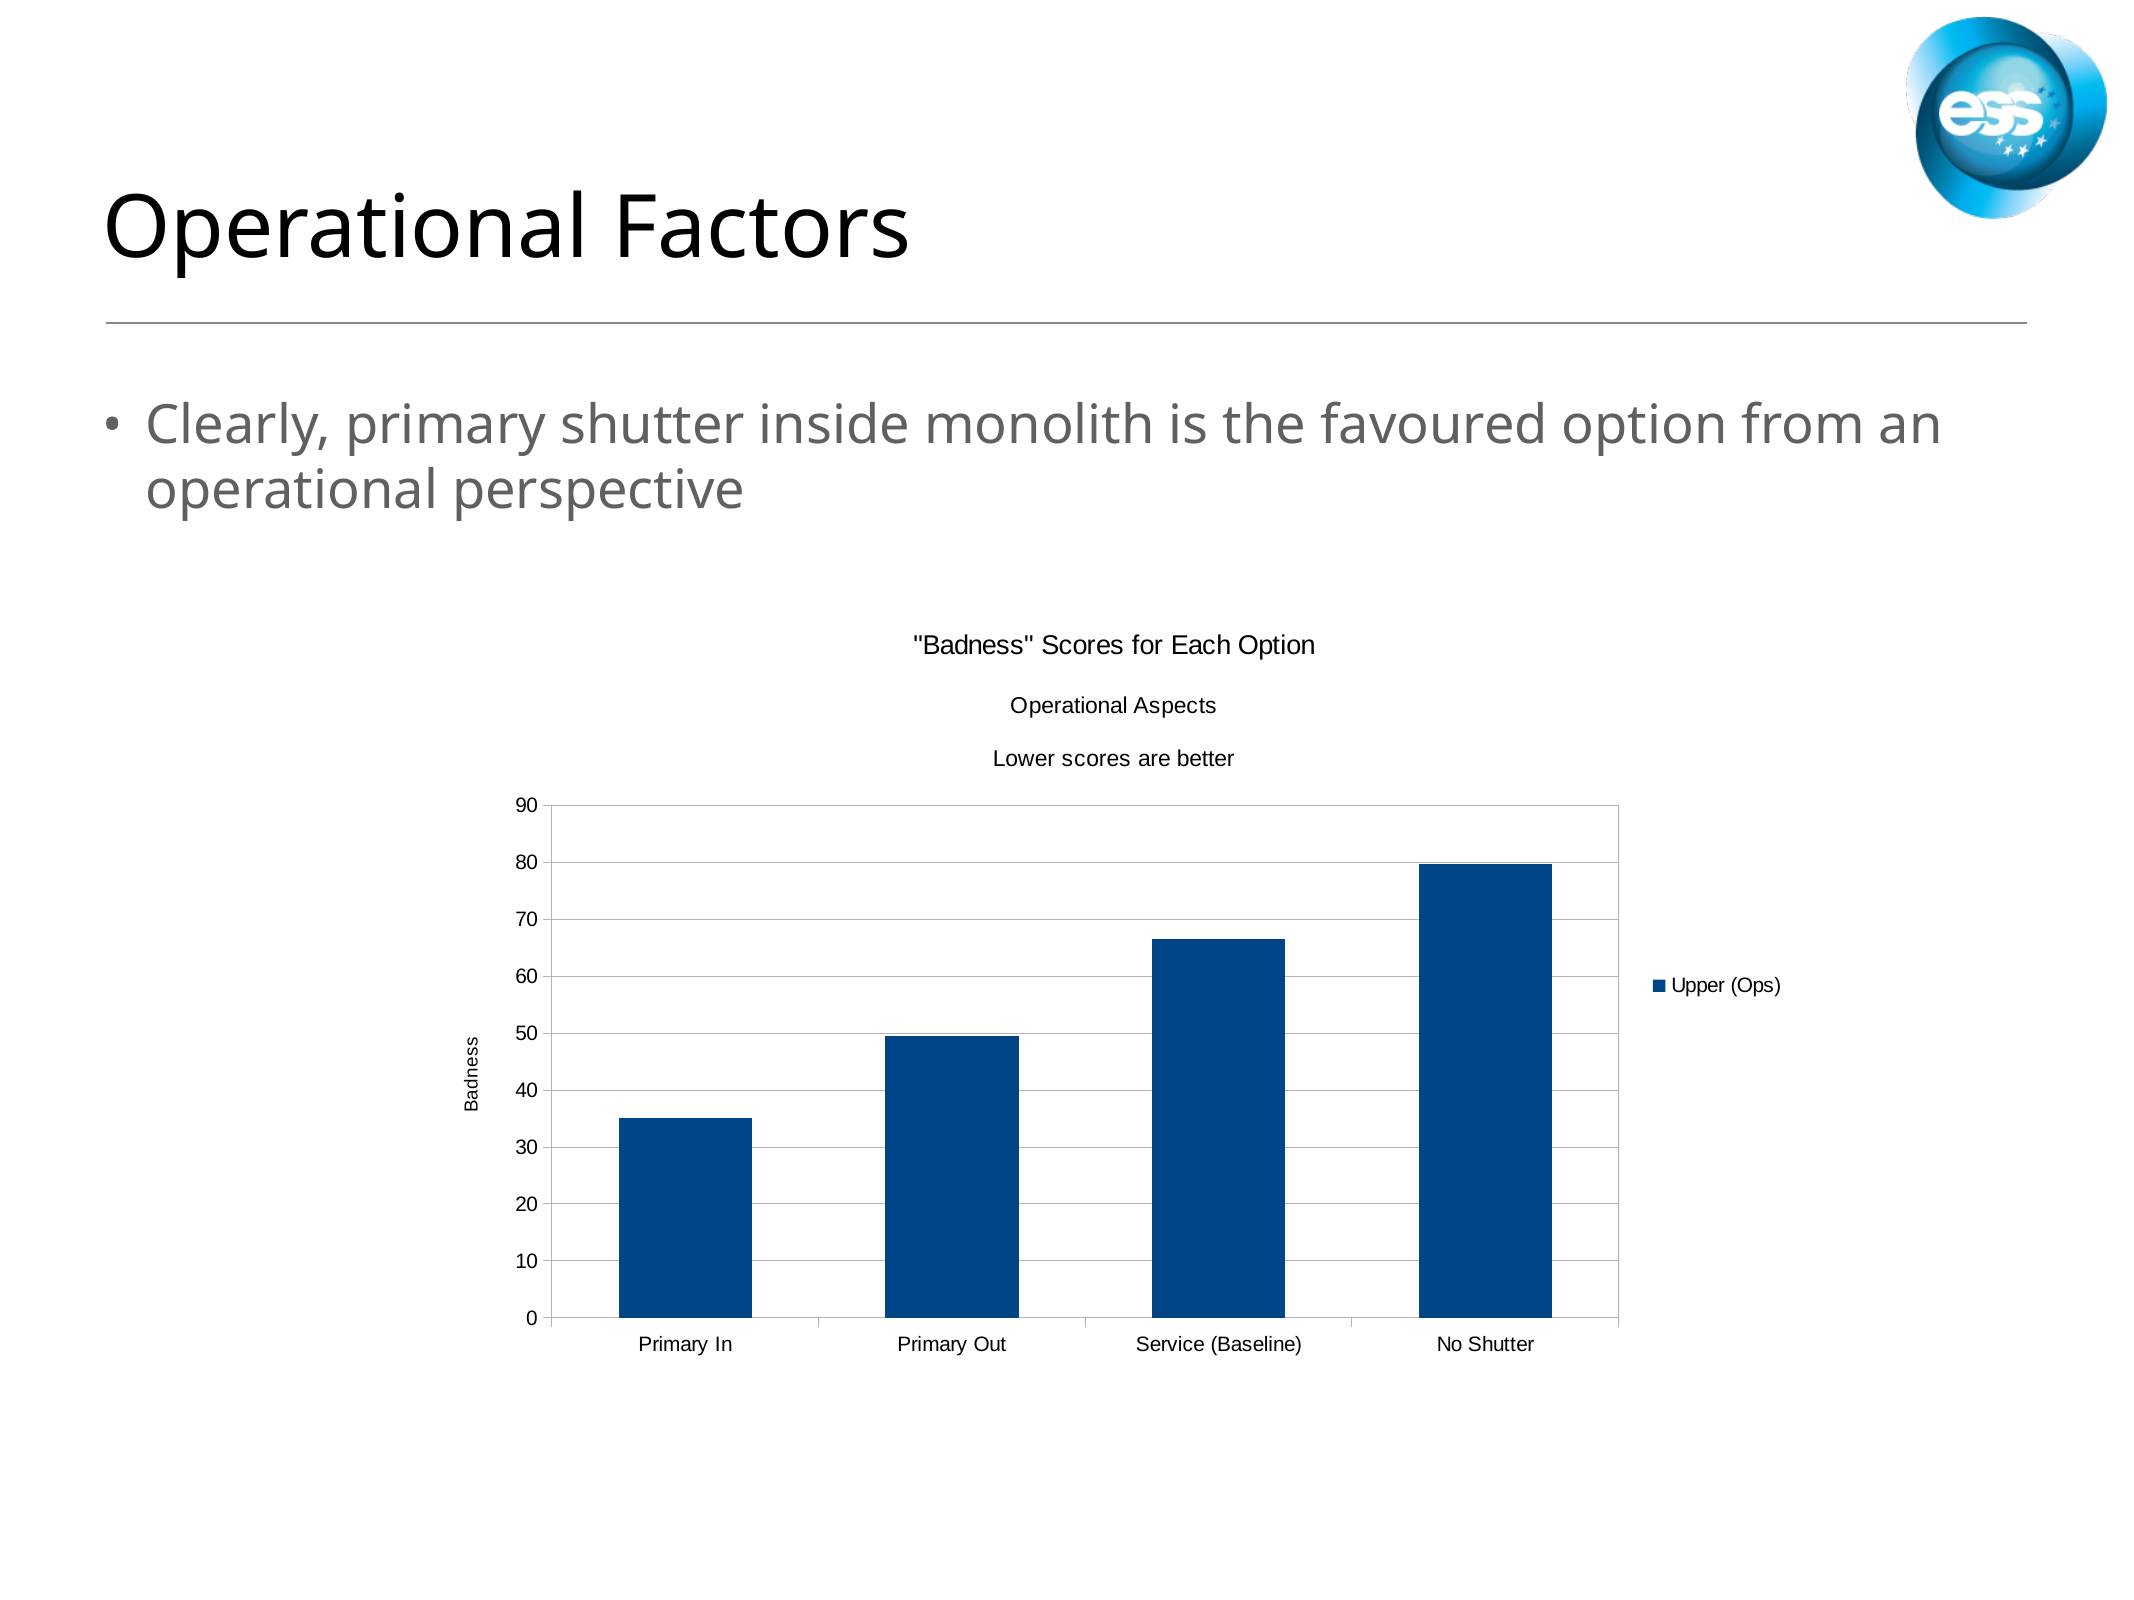

# Operational Factors
Clearly, primary shutter inside monolith is the favoured option from an operational perspective
### Chart: "Badness" Scores for Each Option
Operational Aspects
Lower scores are better
| Category | Upper (Ops) |
|---|---|
| Primary In | 35.125 |
| Primary Out | 49.46875 |
| Service (Baseline) | 66.5625 |
| No Shutter | 79.78125 |